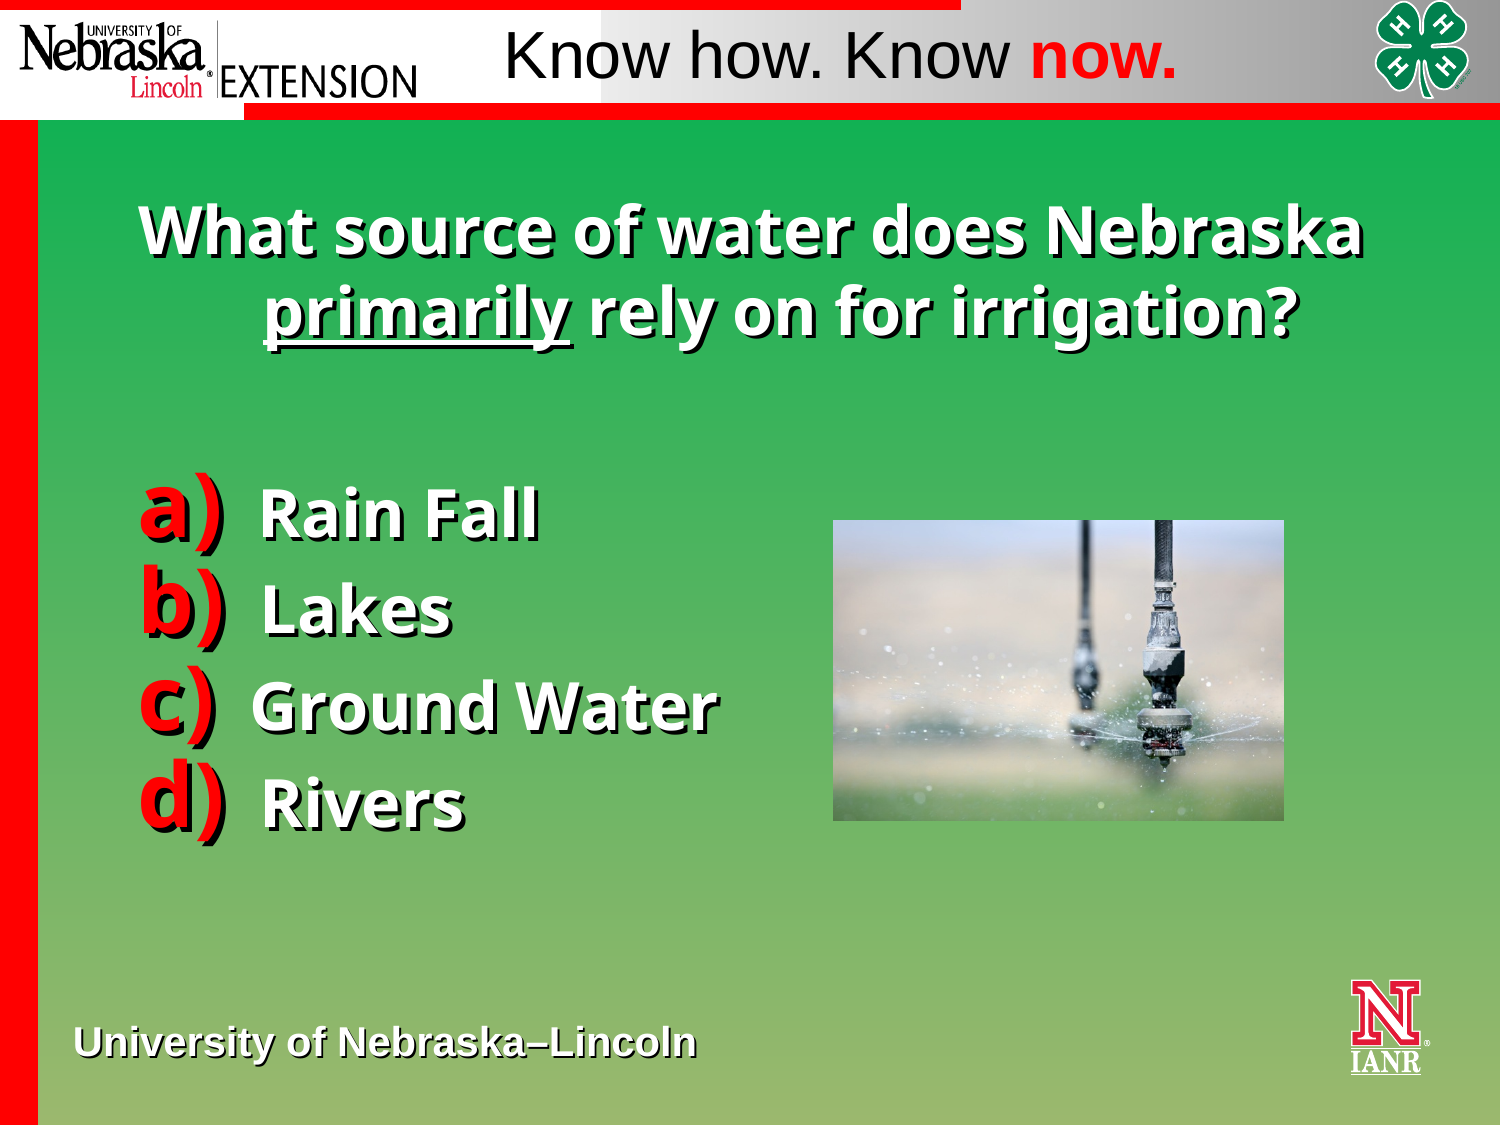

# What source of water does Nebraska primarily rely on for irrigation?
 Rain Fall
 Lakes
 Ground Water
 Rivers